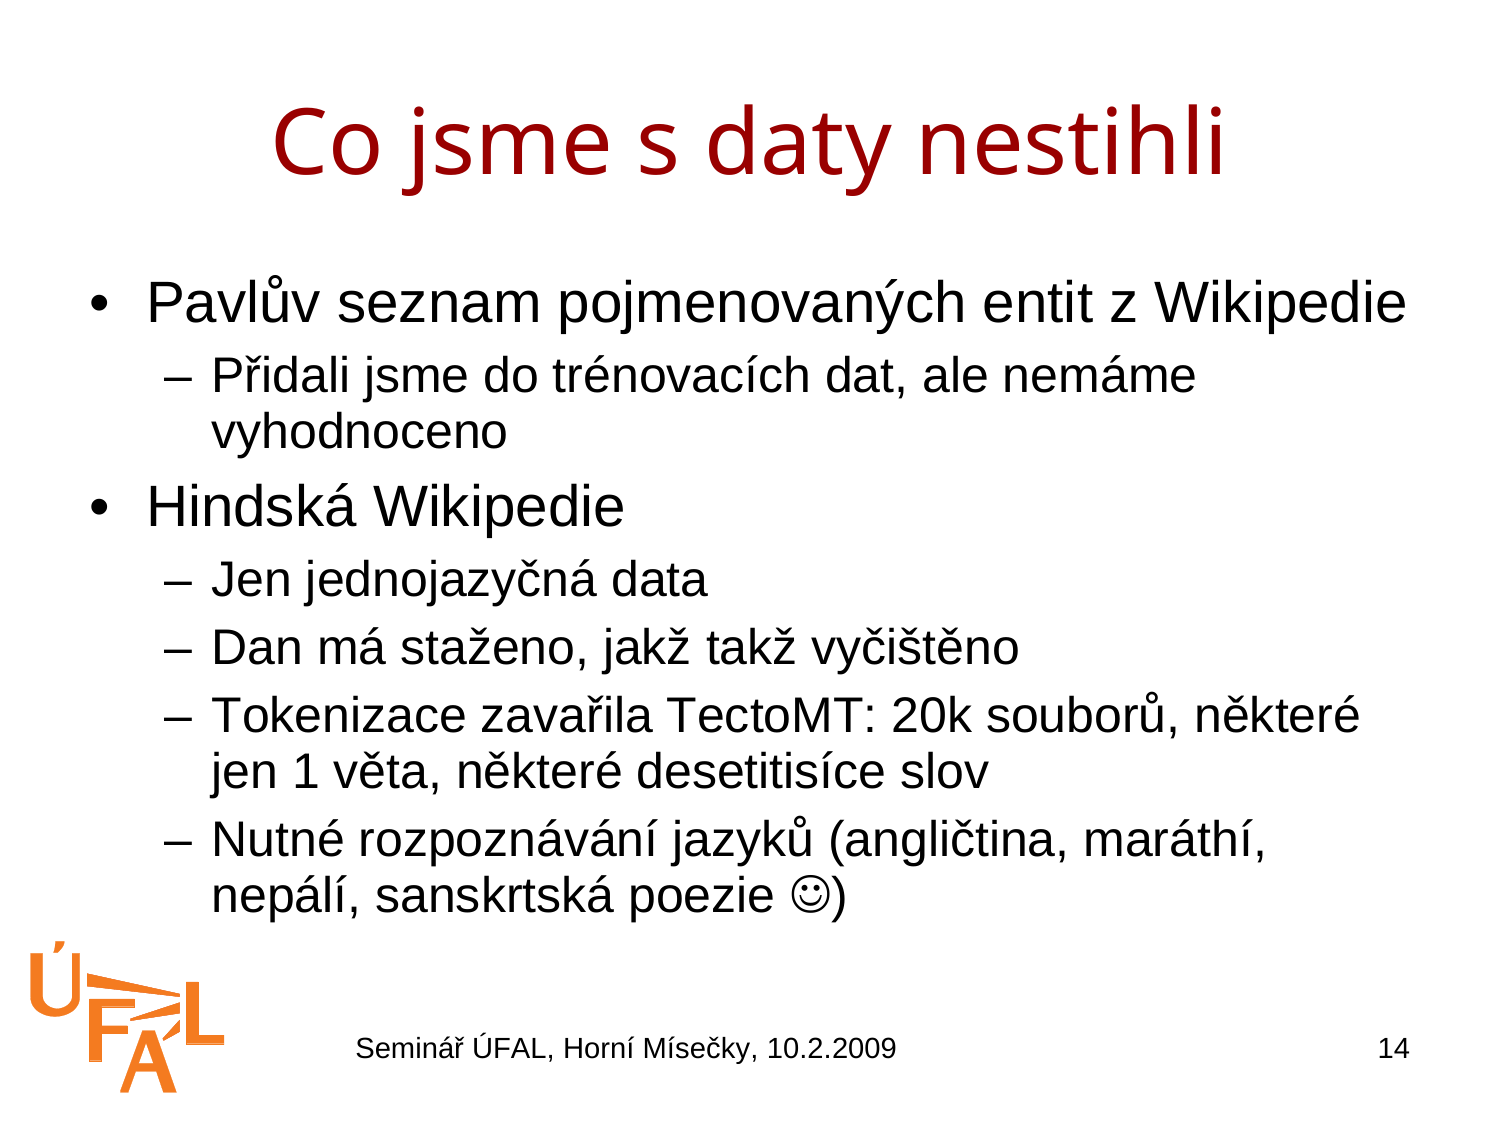

# Co jsme s daty nestihli
Pavlův seznam pojmenovaných entit z Wikipedie
Přidali jsme do trénovacích dat, ale nemáme vyhodnoceno
Hindská Wikipedie
Jen jednojazyčná data
Dan má staženo, jakž takž vyčištěno
Tokenizace zavařila TectoMT: 20k souborů, některé jen 1 věta, některé desetitisíce slov
Nutné rozpoznávání jazyků (angličtina, maráthí, nepálí, sanskrtská poezie )
Seminář ÚFAL, Horní Mísečky, 10.2.2009
14